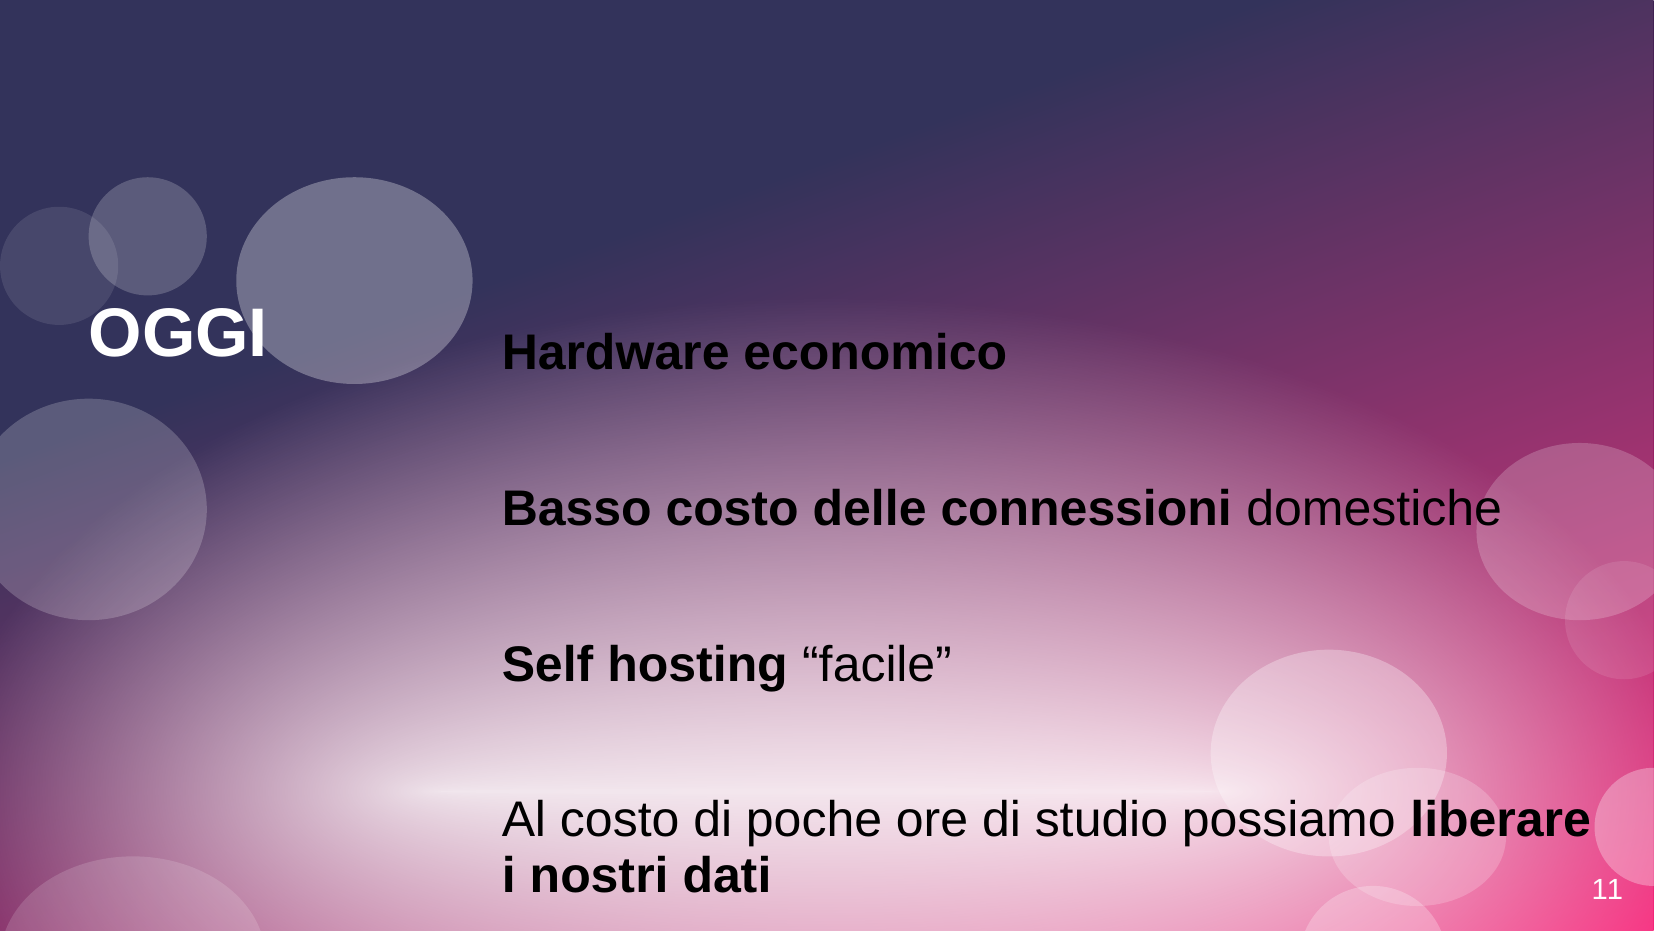

# OGGI
Hardware economico
Basso costo delle connessioni domestiche
Self hosting “facile”
Al costo di poche ore di studio possiamo liberare i nostri dati